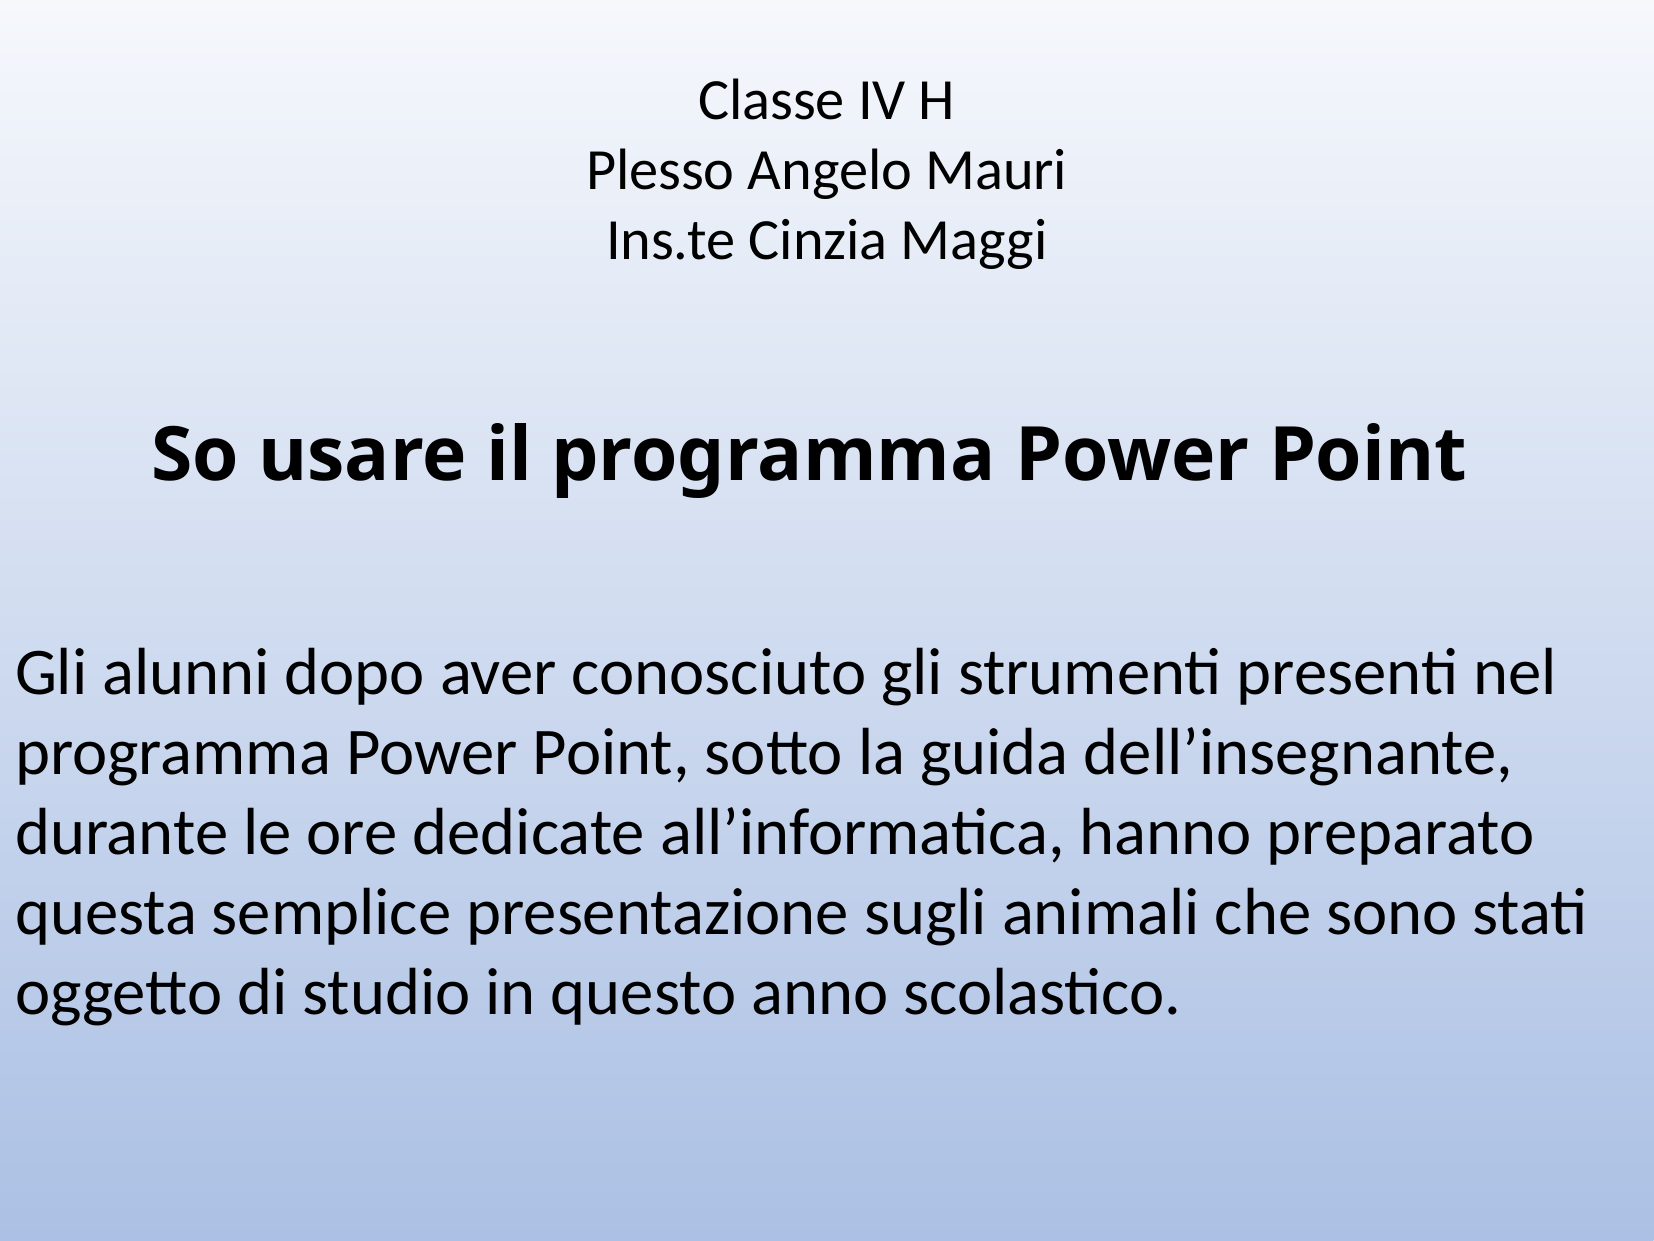

Classe IV H
Plesso Angelo Mauri
Ins.te Cinzia Maggi
So usare il programma Power Point
Gli alunni dopo aver conosciuto gli strumenti presenti nel programma Power Point, sotto la guida dell’insegnante, durante le ore dedicate all’informatica, hanno preparato questa semplice presentazione sugli animali che sono stati oggetto di studio in questo anno scolastico.